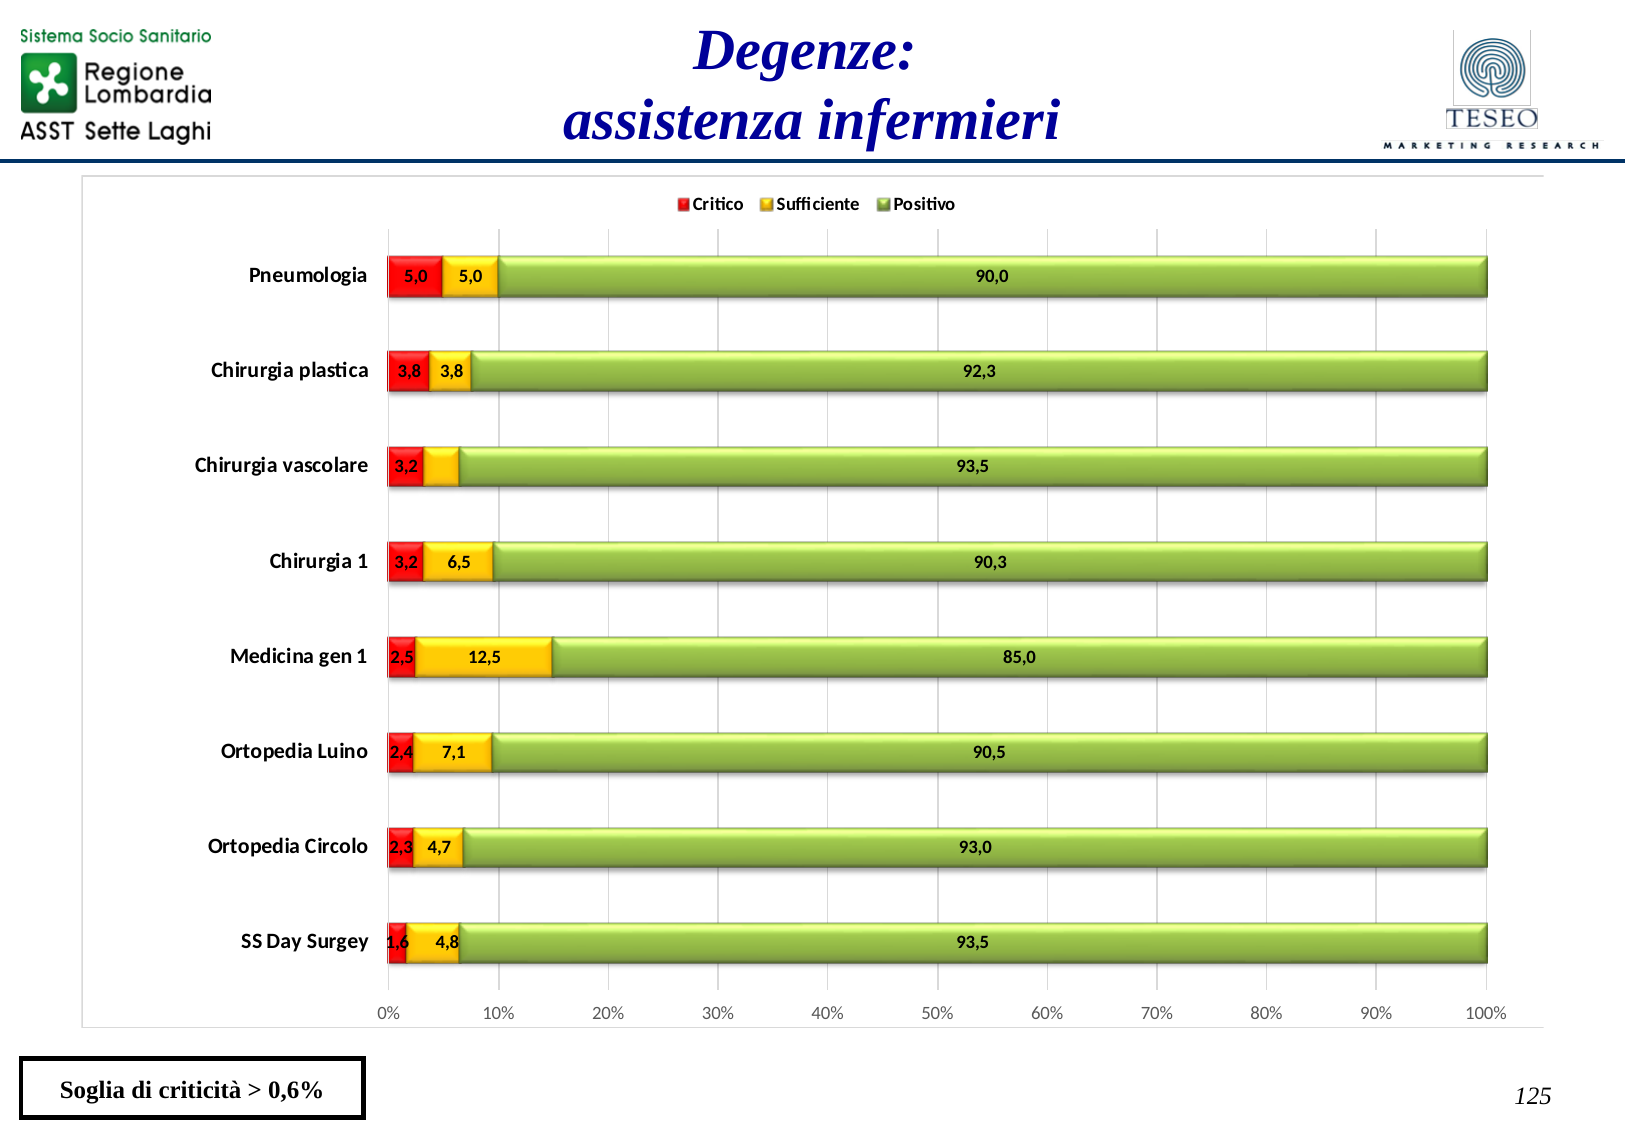

Degenze:
assistenza infermieri
Soglia di criticità > 0,6%